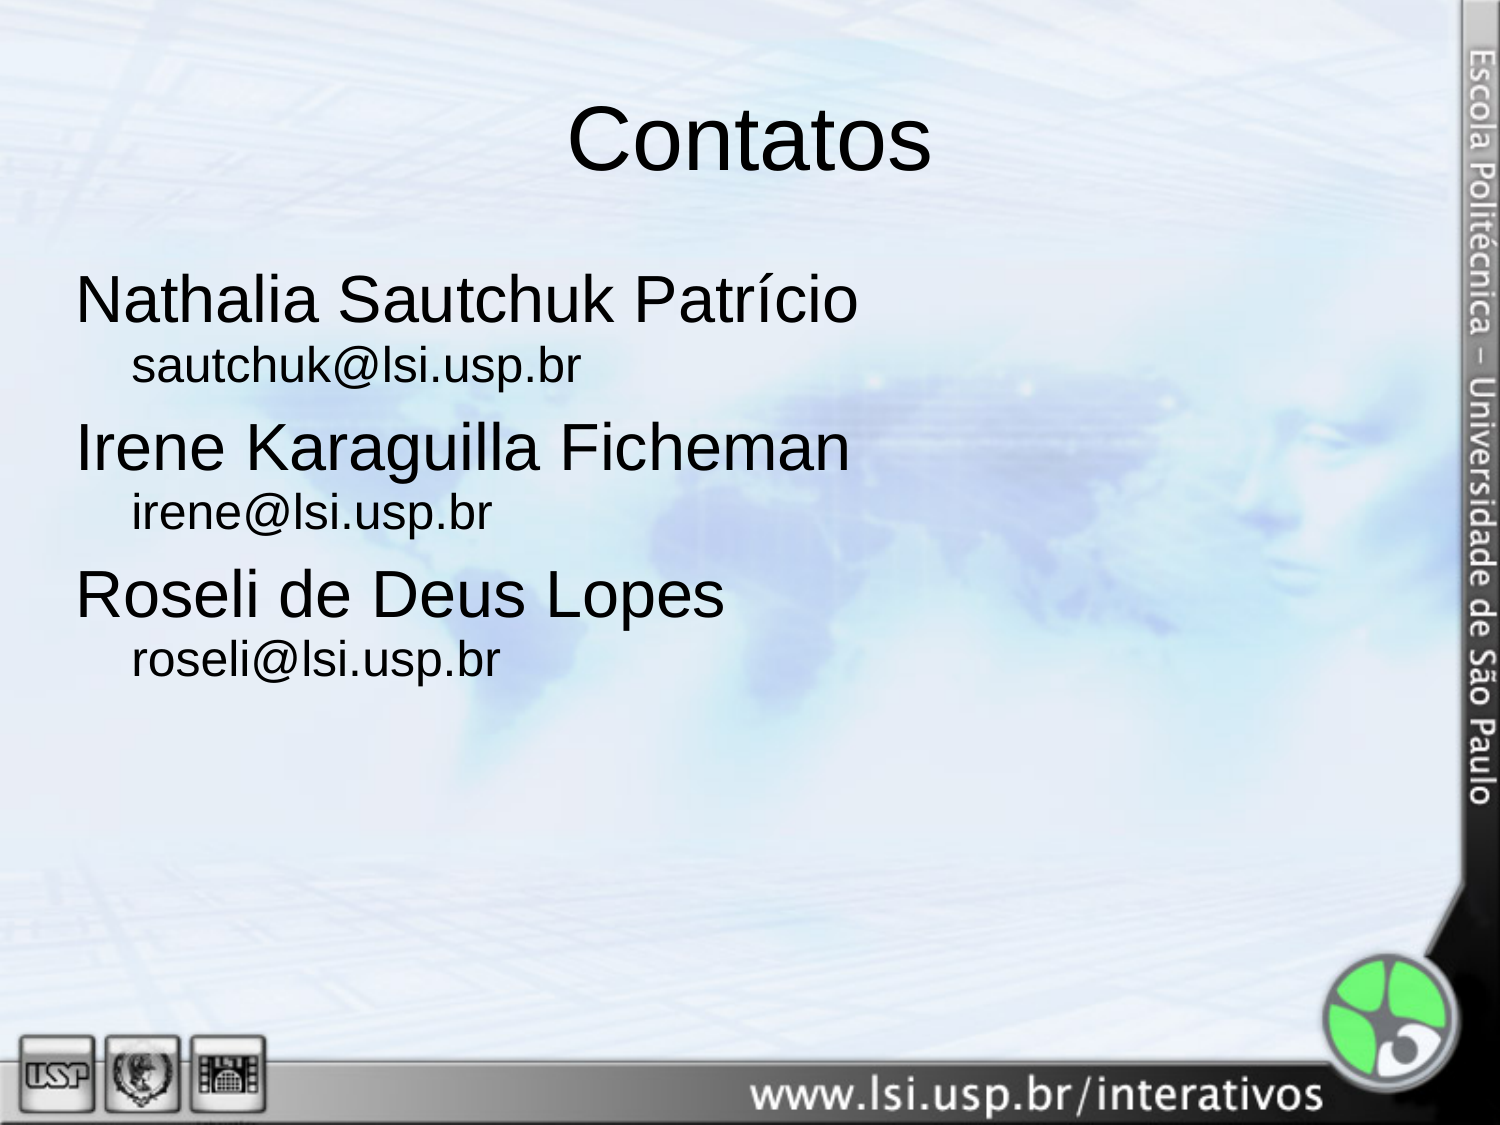

# Contatos
Nathalia Sautchuk Patrício sautchuk@lsi.usp.br
Irene Karaguilla Ficheman irene@lsi.usp.br
Roseli de Deus Lopes roseli@lsi.usp.br